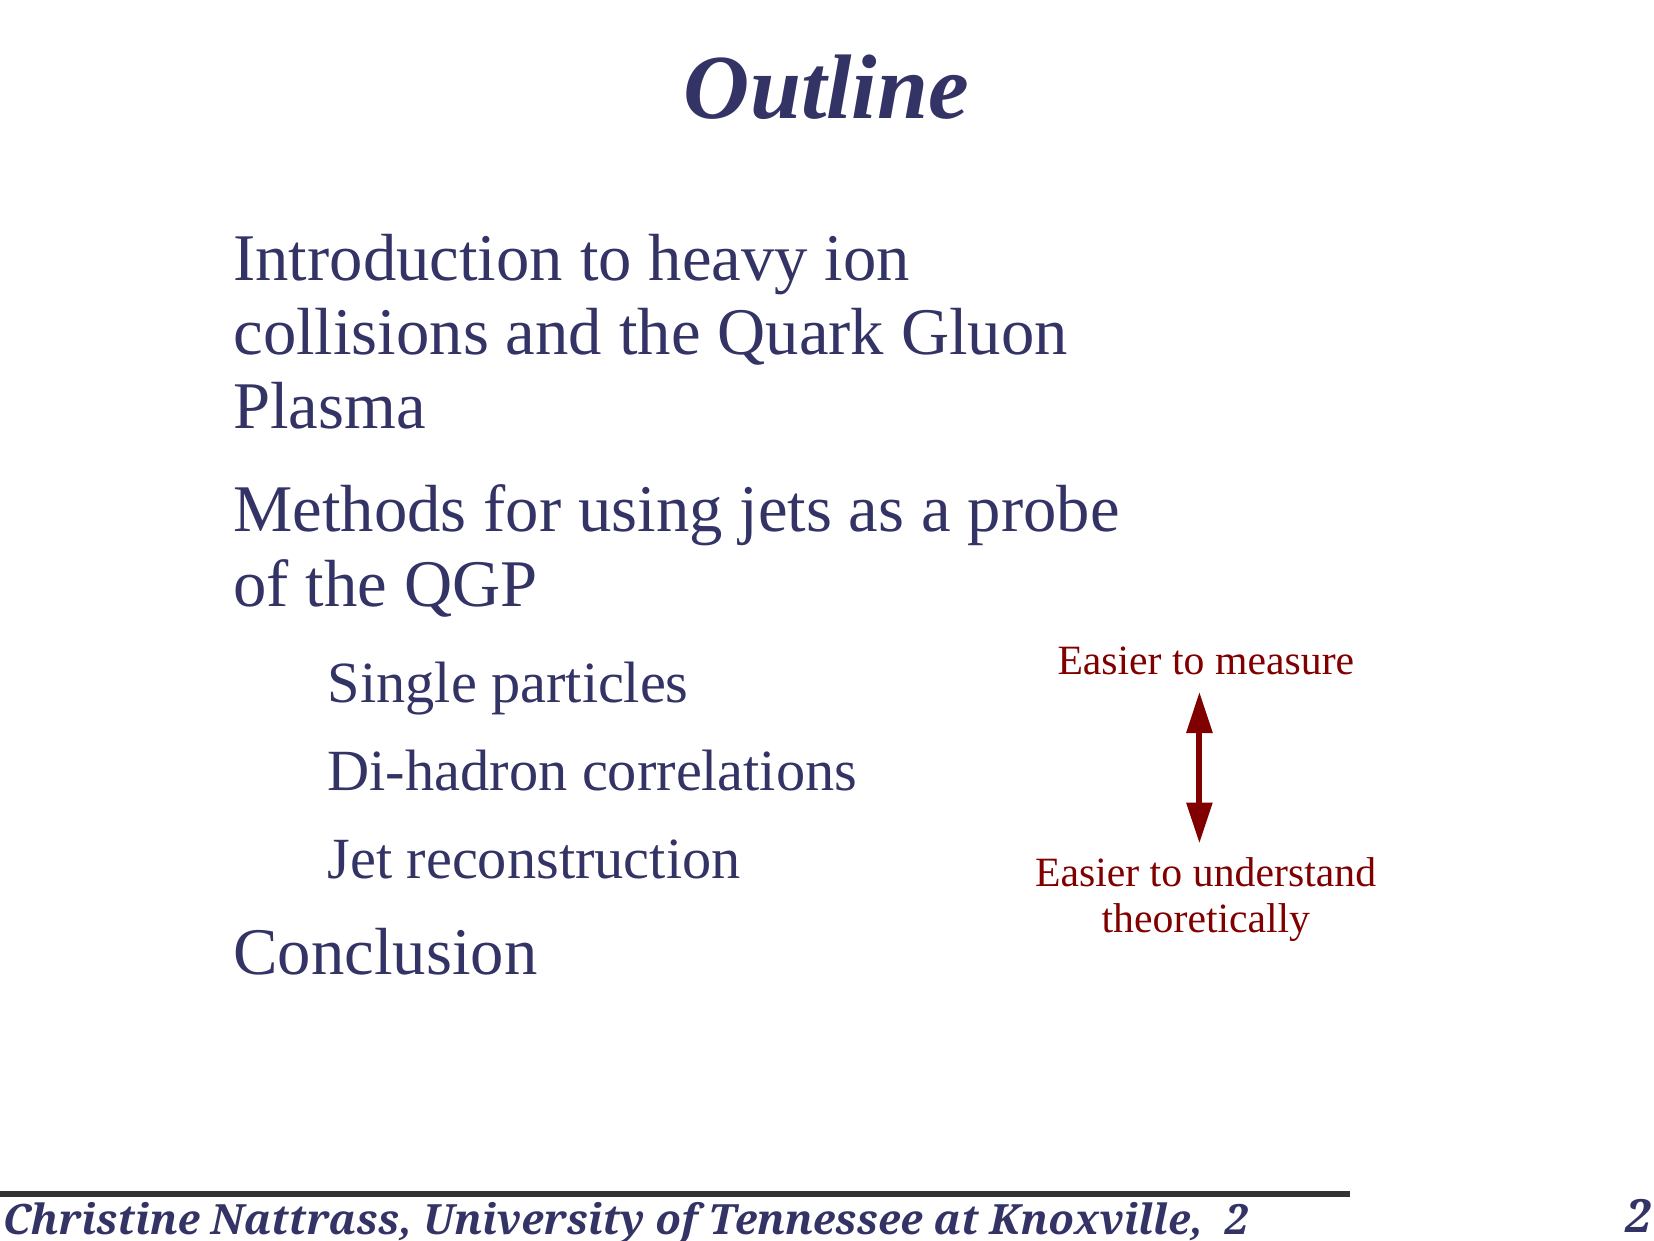

# Outline
Introduction to heavy ion collisions and the Quark Gluon Plasma
Methods for using jets as a probe of the QGP
Single particles
Di-hadron correlations
Jet reconstruction
Conclusion
Easier to measure
Easier to understand theoretically